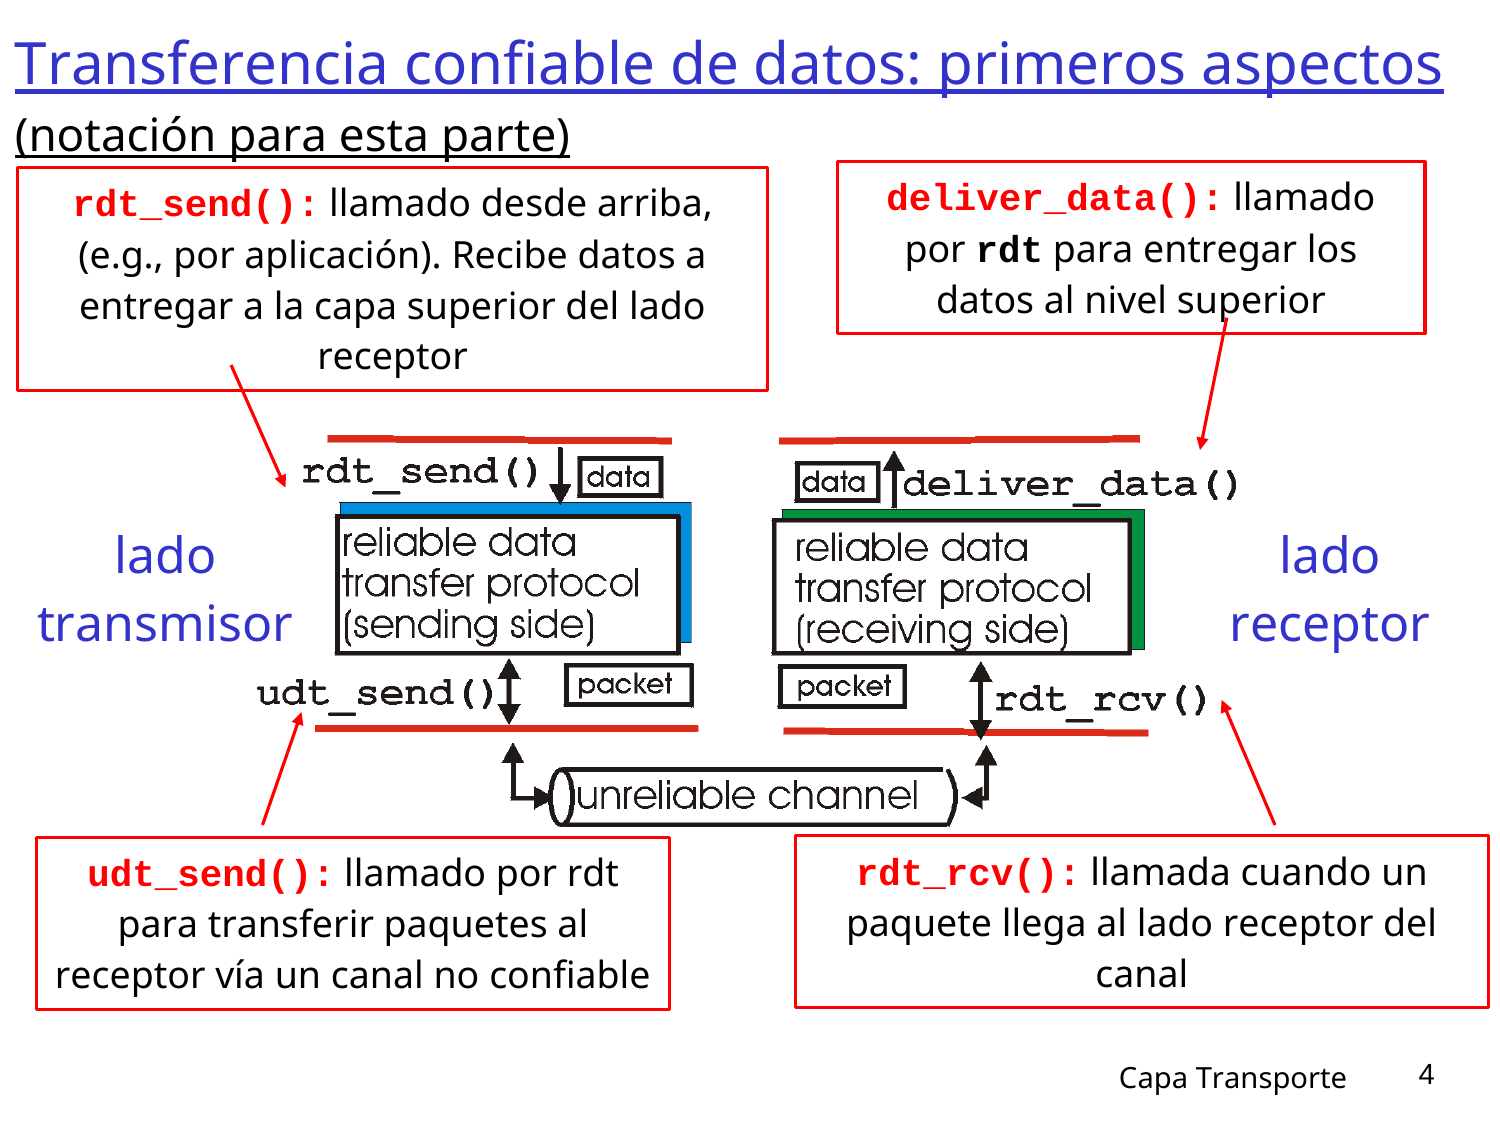

# Transferencia confiable de datos: primeros aspectos (notación para esta parte)
deliver_data(): llamado por rdt para entregar los datos al nivel superior
rdt_send(): llamado desde arriba, (e.g., por aplicación). Recibe datos a entregar a la capa superior del lado receptor
lado
transmisor
lado
receptor
rdt_rcv(): llamada cuando un paquete llega al lado receptor del canal
udt_send(): llamado por rdt para transferir paquetes al receptor vía un canal no confiable
4